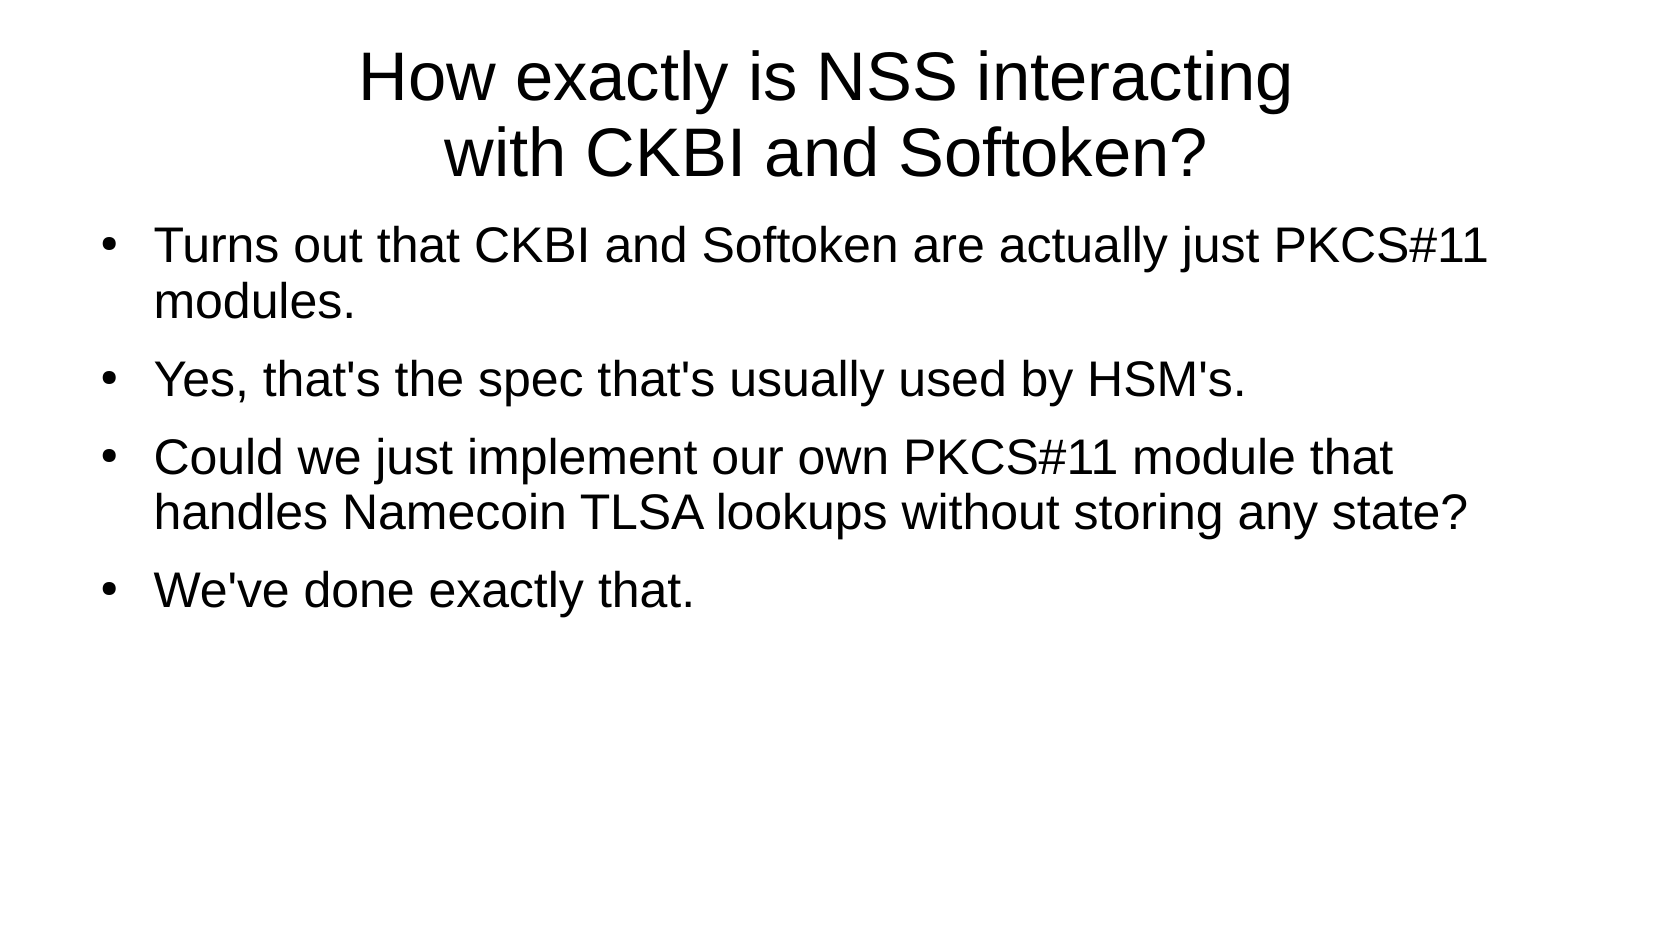

# How exactly is NSS interacting with CKBI and Softoken?
Turns out that CKBI and Softoken are actually just PKCS#11 modules.
Yes, that's the spec that's usually used by HSM's.
Could we just implement our own PKCS#11 module that handles Namecoin TLSA lookups without storing any state?
We've done exactly that.